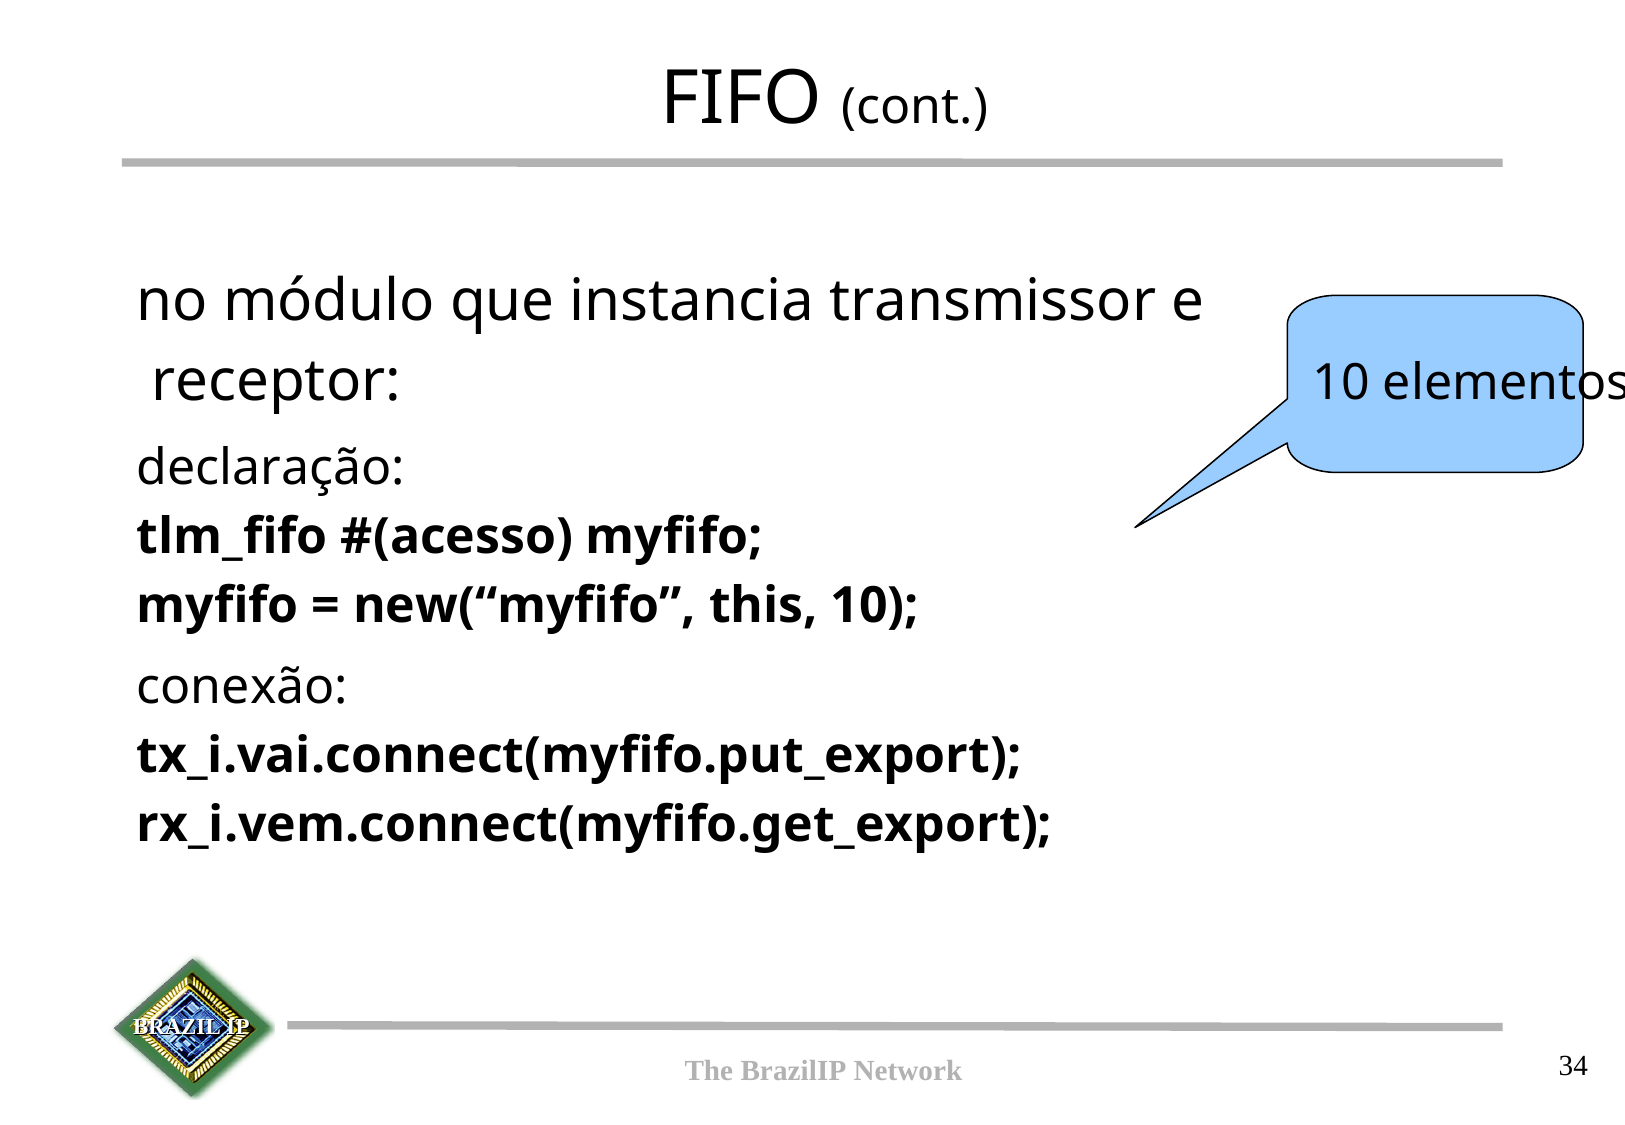

# FIFO (cont.)‏
no módulo que instancia transmissor e
 receptor:
declaração:
tlm_fifo #(acesso) myfifo;
myfifo = new(“myfifo”, this, 10);
conexão:
tx_i.vai.connect(myfifo.put_export);
rx_i.vem.connect(myfifo.get_export);
10 elementos
34